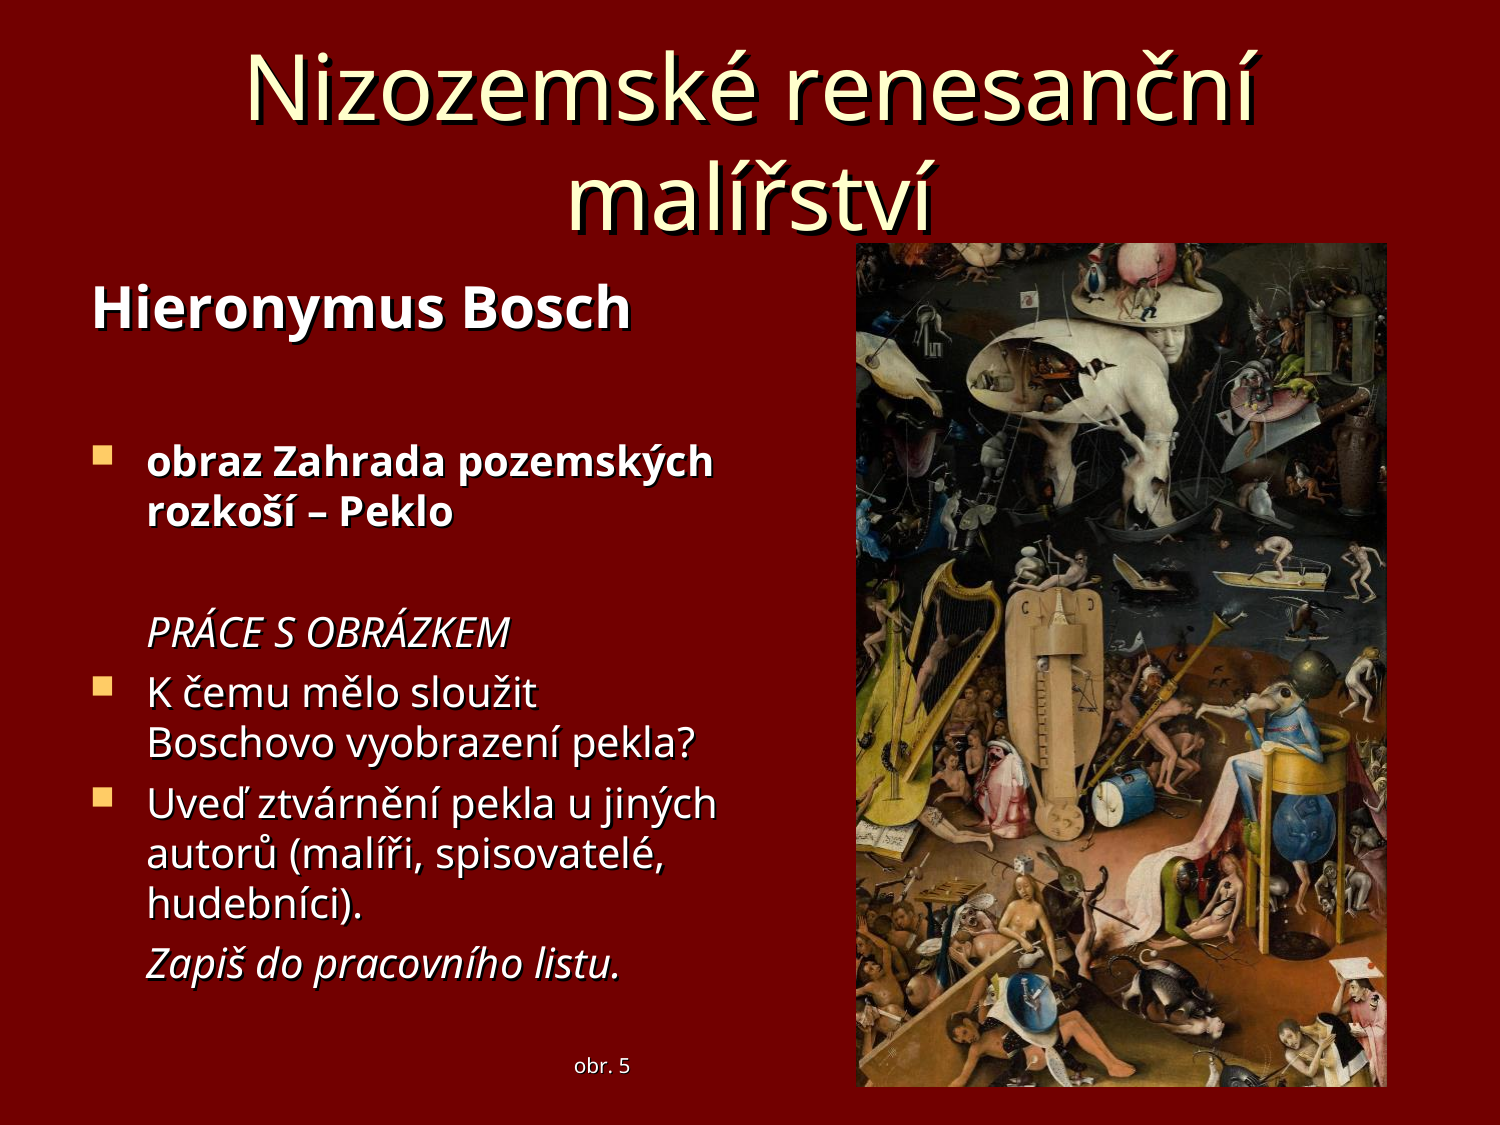

# Nizozemské renesanční malířství
Hieronymus Bosch
obraz Zahrada pozemských rozkoší – Peklo
	PRÁCE S OBRÁZKEM
K čemu mělo sloužit Boschovo vyobrazení pekla?
Uveď ztvárnění pekla u jiných autorů (malíři, spisovatelé, hudebníci).
	Zapiš do pracovního listu.
 obr. 5